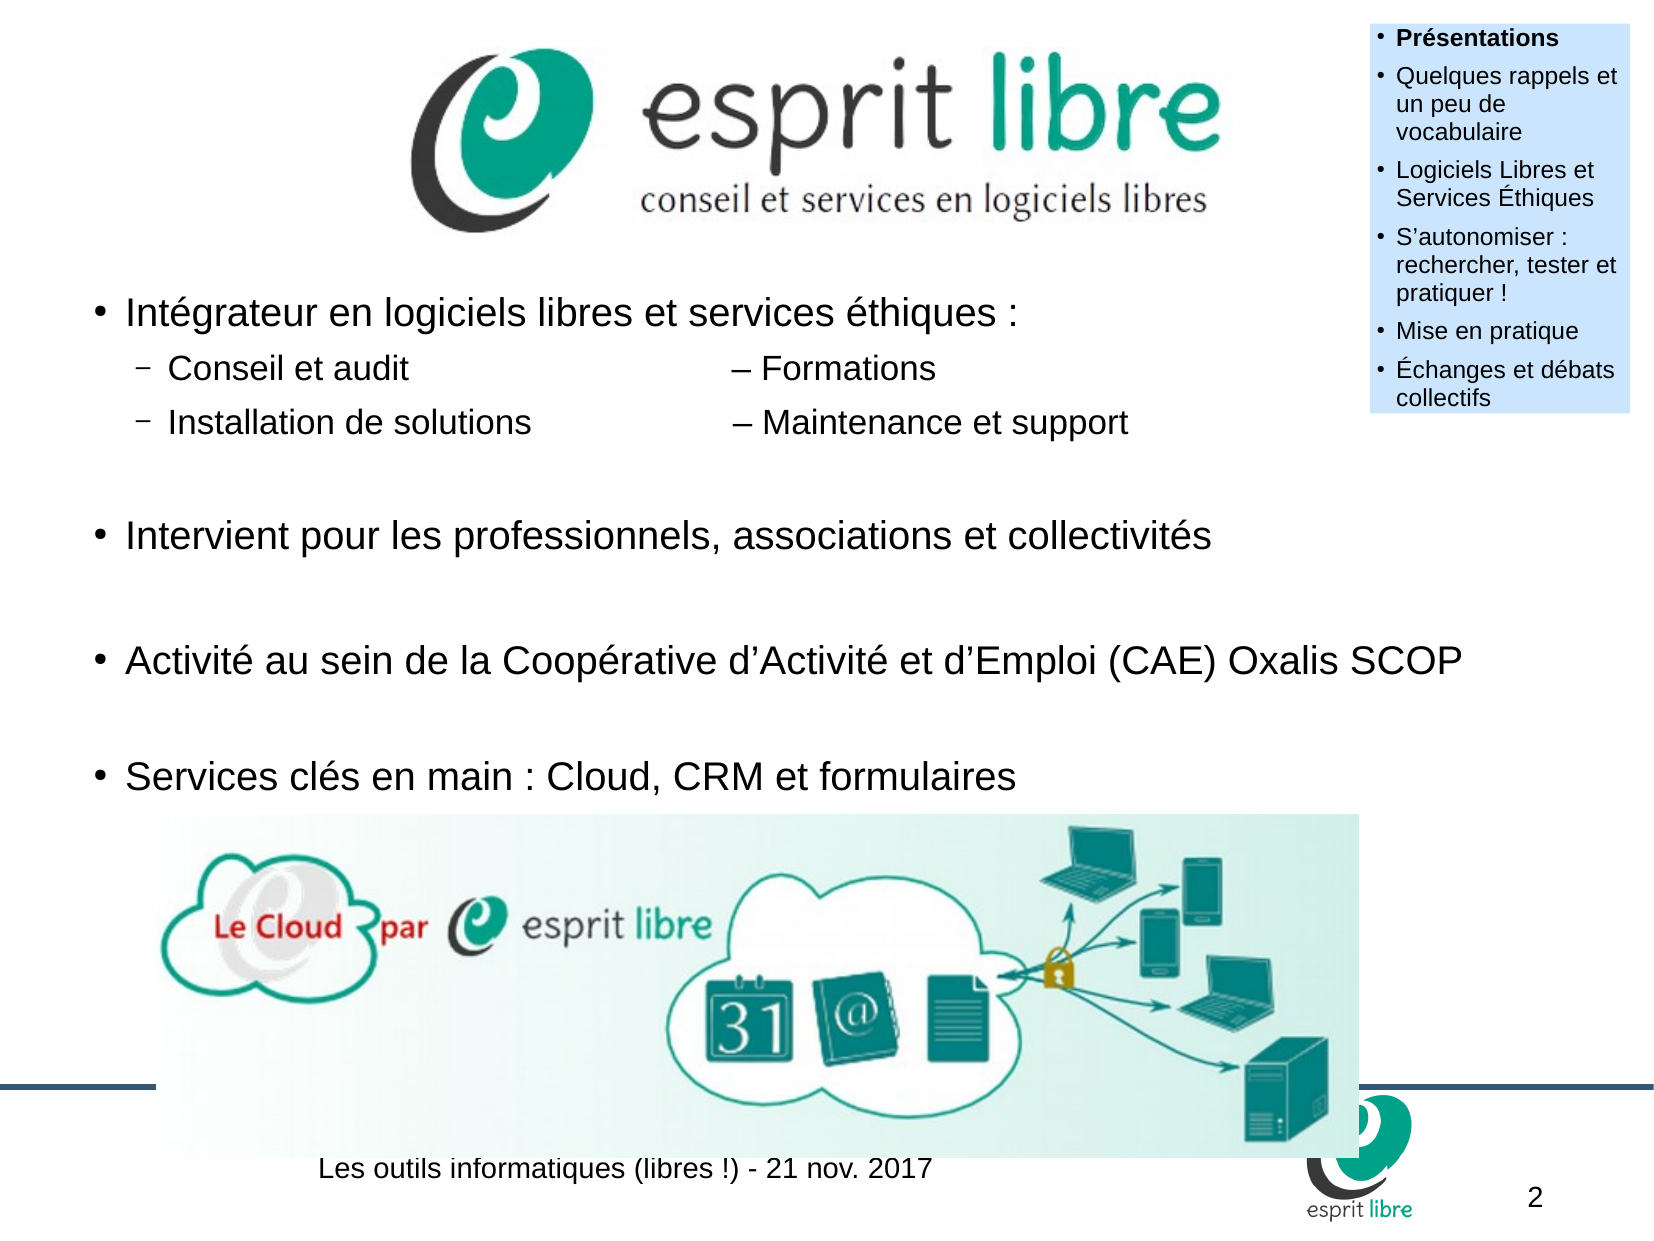

Présentations
Quelques rappels et un peu de vocabulaire
Logiciels Libres et Services Éthiques
S’autonomiser : rechercher, tester et pratiquer !
Mise en pratique
Échanges et débats collectifs
# Intégrateur en logiciels libres et services éthiques :
Conseil et audit				 – Formations
Installation de solutions			 – Maintenance et support
Intervient pour les professionnels, associations et collectivités
Activité au sein de la Coopérative d’Activité et d’Emploi (CAE) Oxalis SCOP
Services clés en main : Cloud, CRM et formulaires
Les outils informatiques (libres !) - 21 nov. 2017